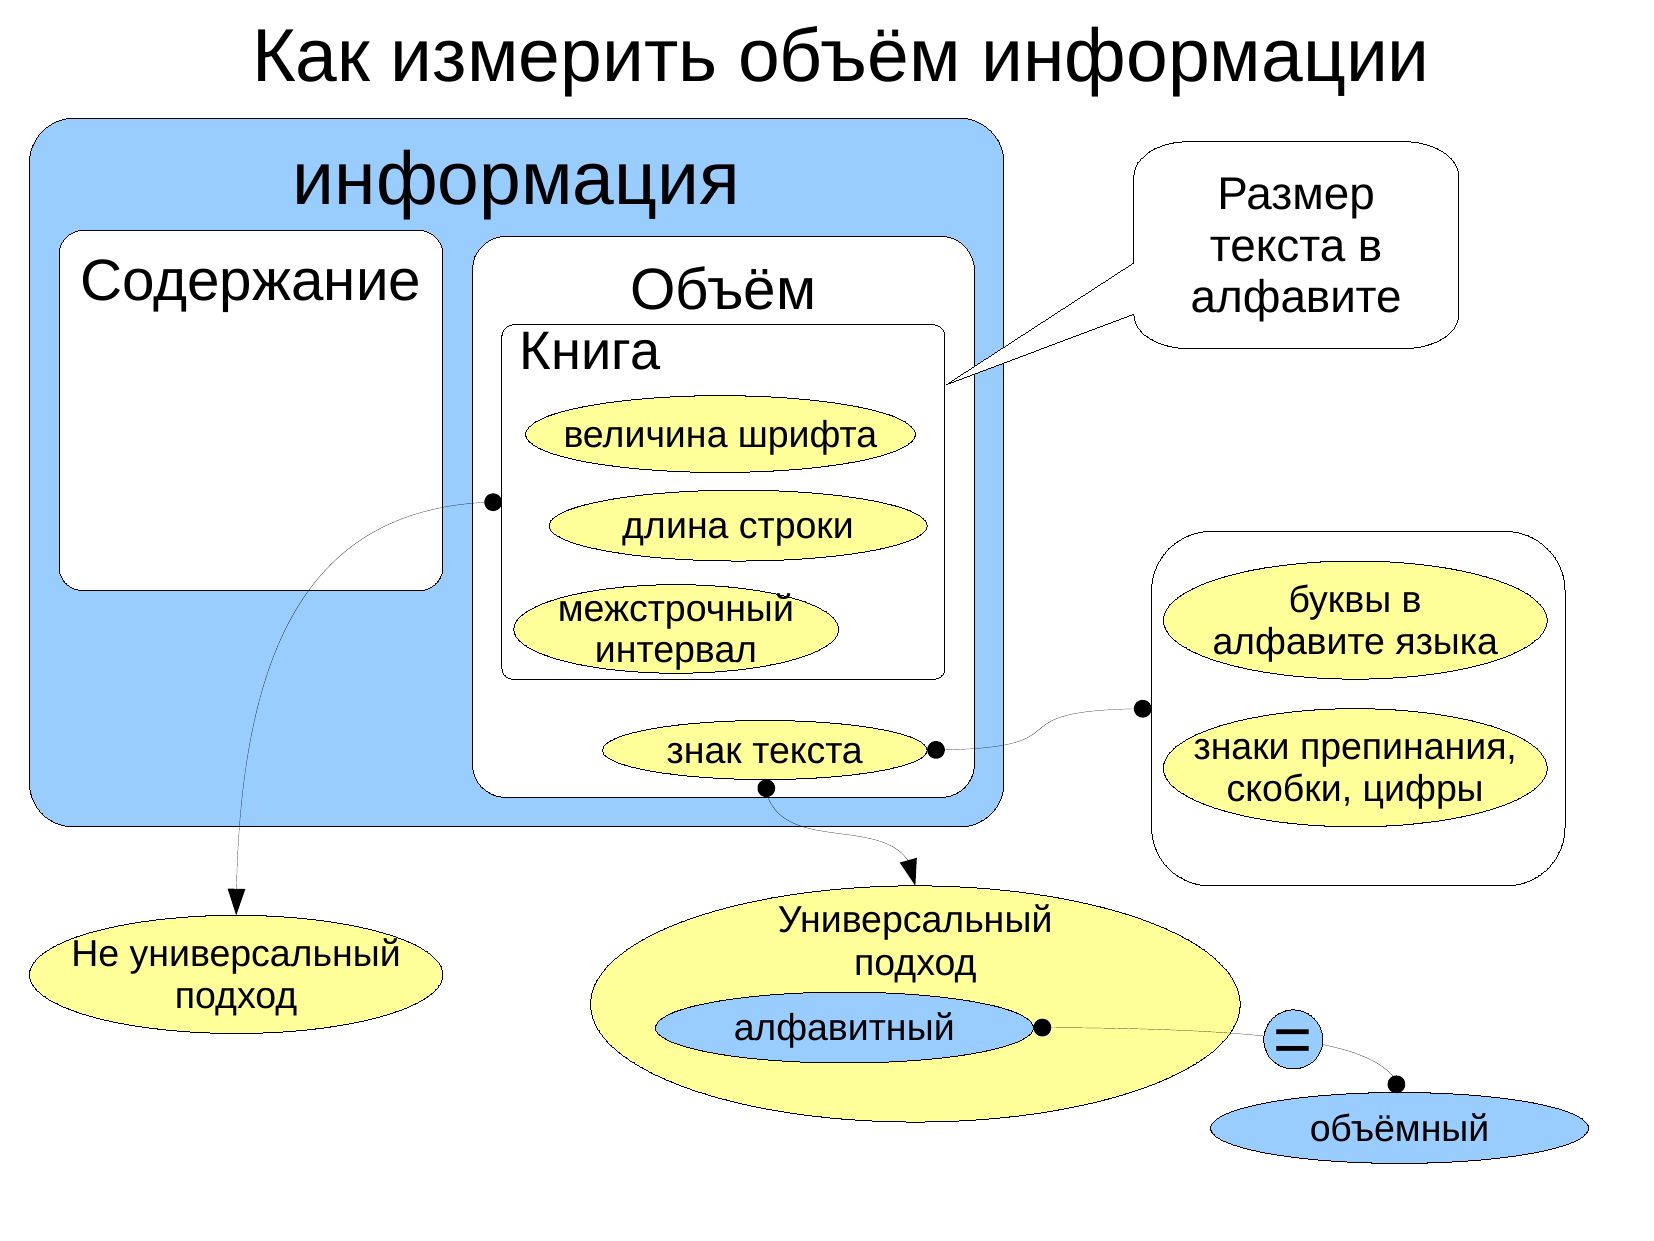

Как измерить объём информации
информация
Размер
текста в алфавите
Содержание
Объём
Книга
величина шрифта
длина строки
буквы в
алфавите языка
межстрочный
интервал
знаки препинания,
скобки, цифры
знак текста
Универсальный
подход
Не универсальный
подход
алфавитный
=
объёмный